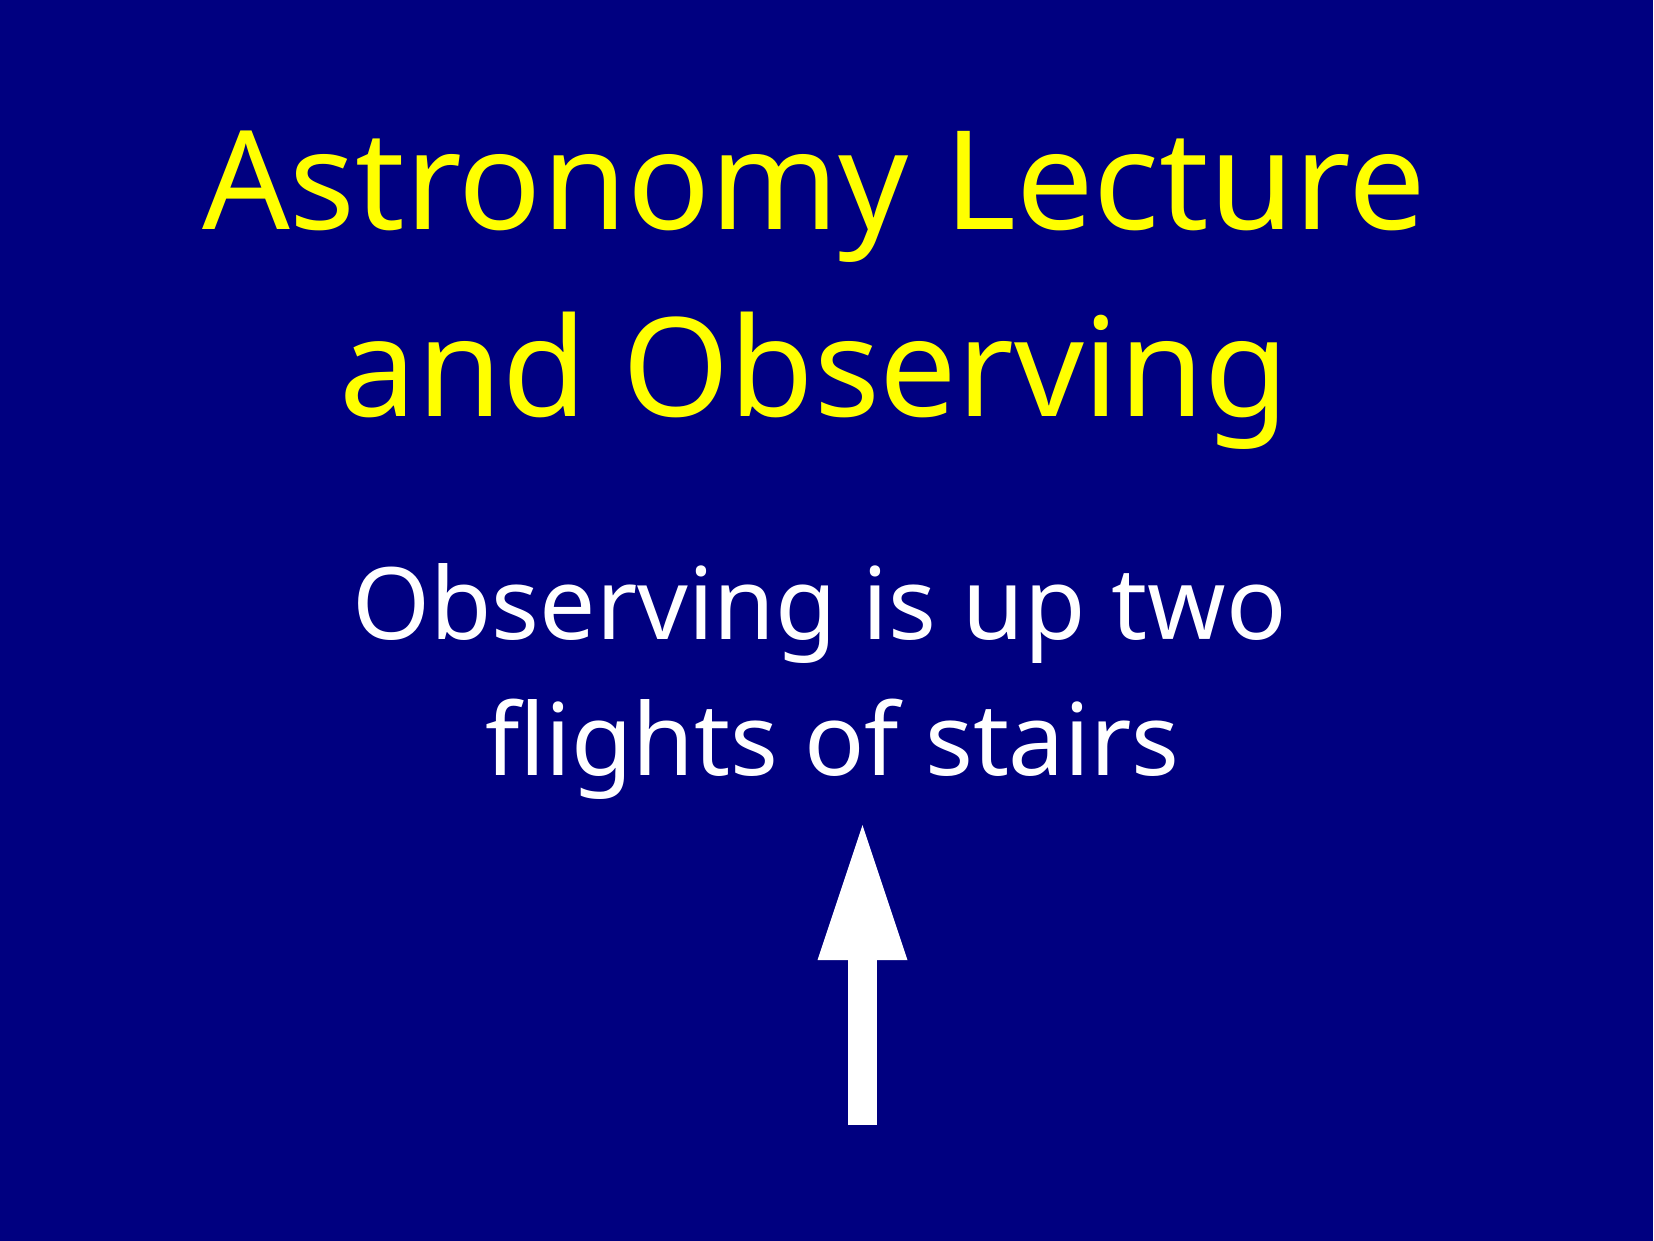

Astronomy Lecture and Observing
Observing is up two
flights of stairs